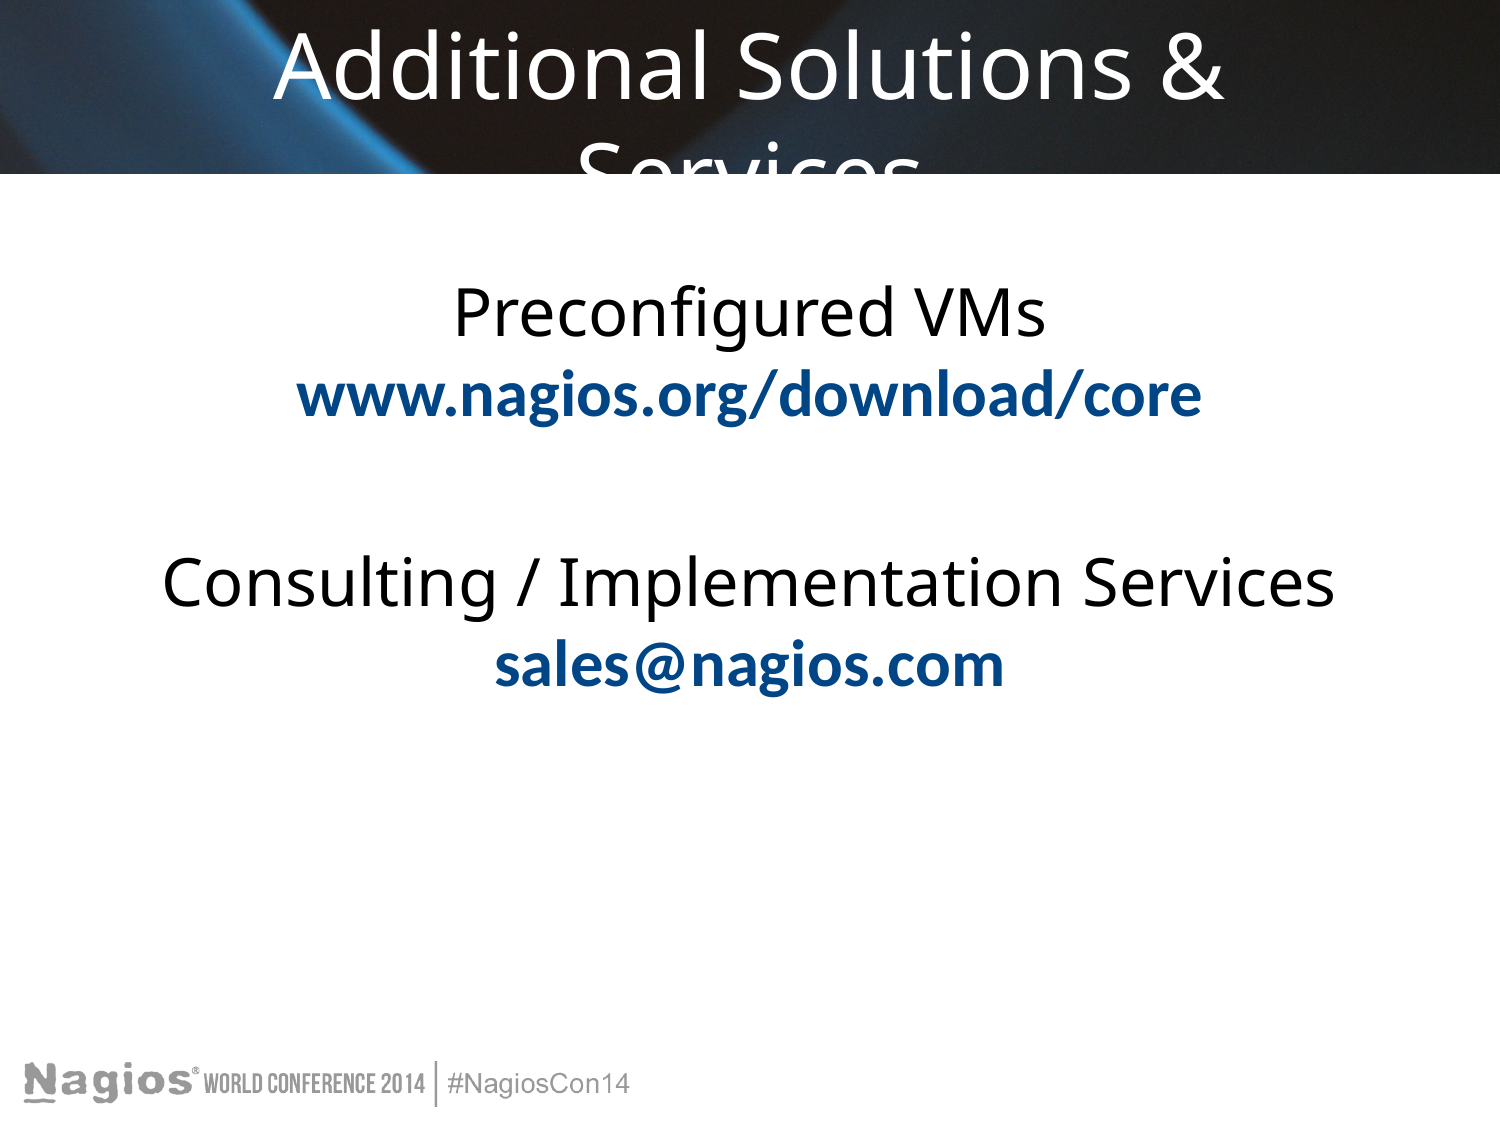

# Additional Solutions & Services
Preconfigured VMs
www.nagios.org/download/core
Consulting / Implementation Services
sales@nagios.com